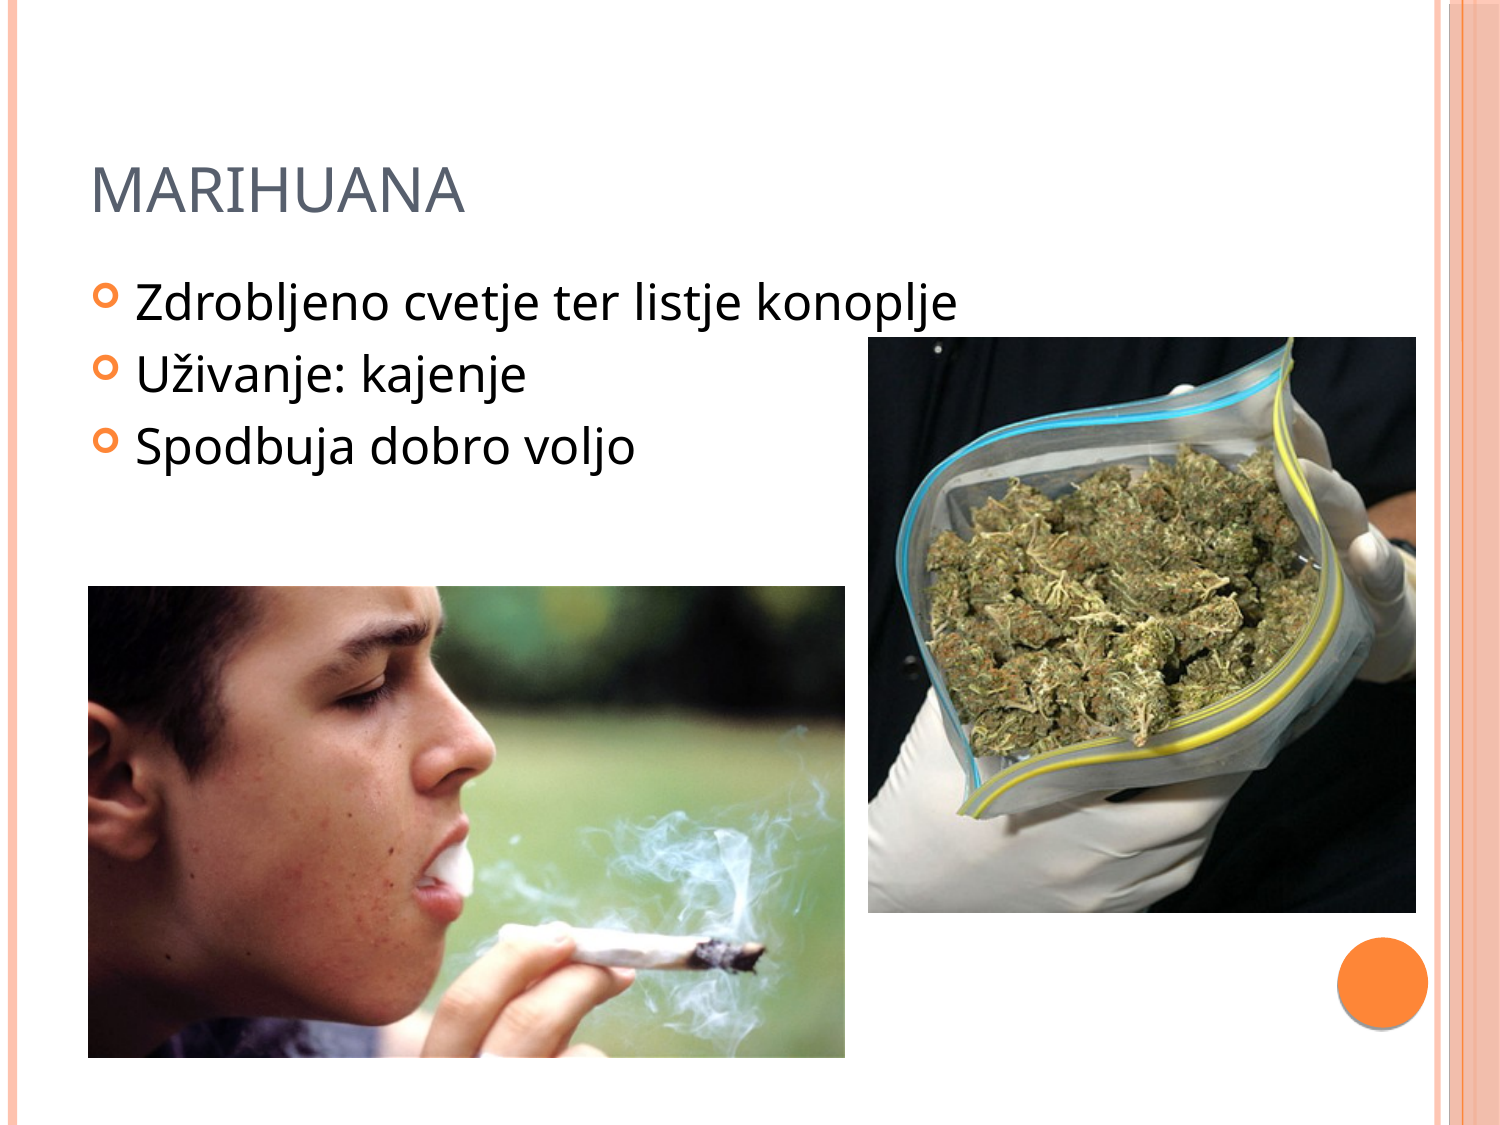

# MARIHUANA
Zdrobljeno cvetje ter listje konoplje
Uživanje: kajenje
Spodbuja dobro voljo